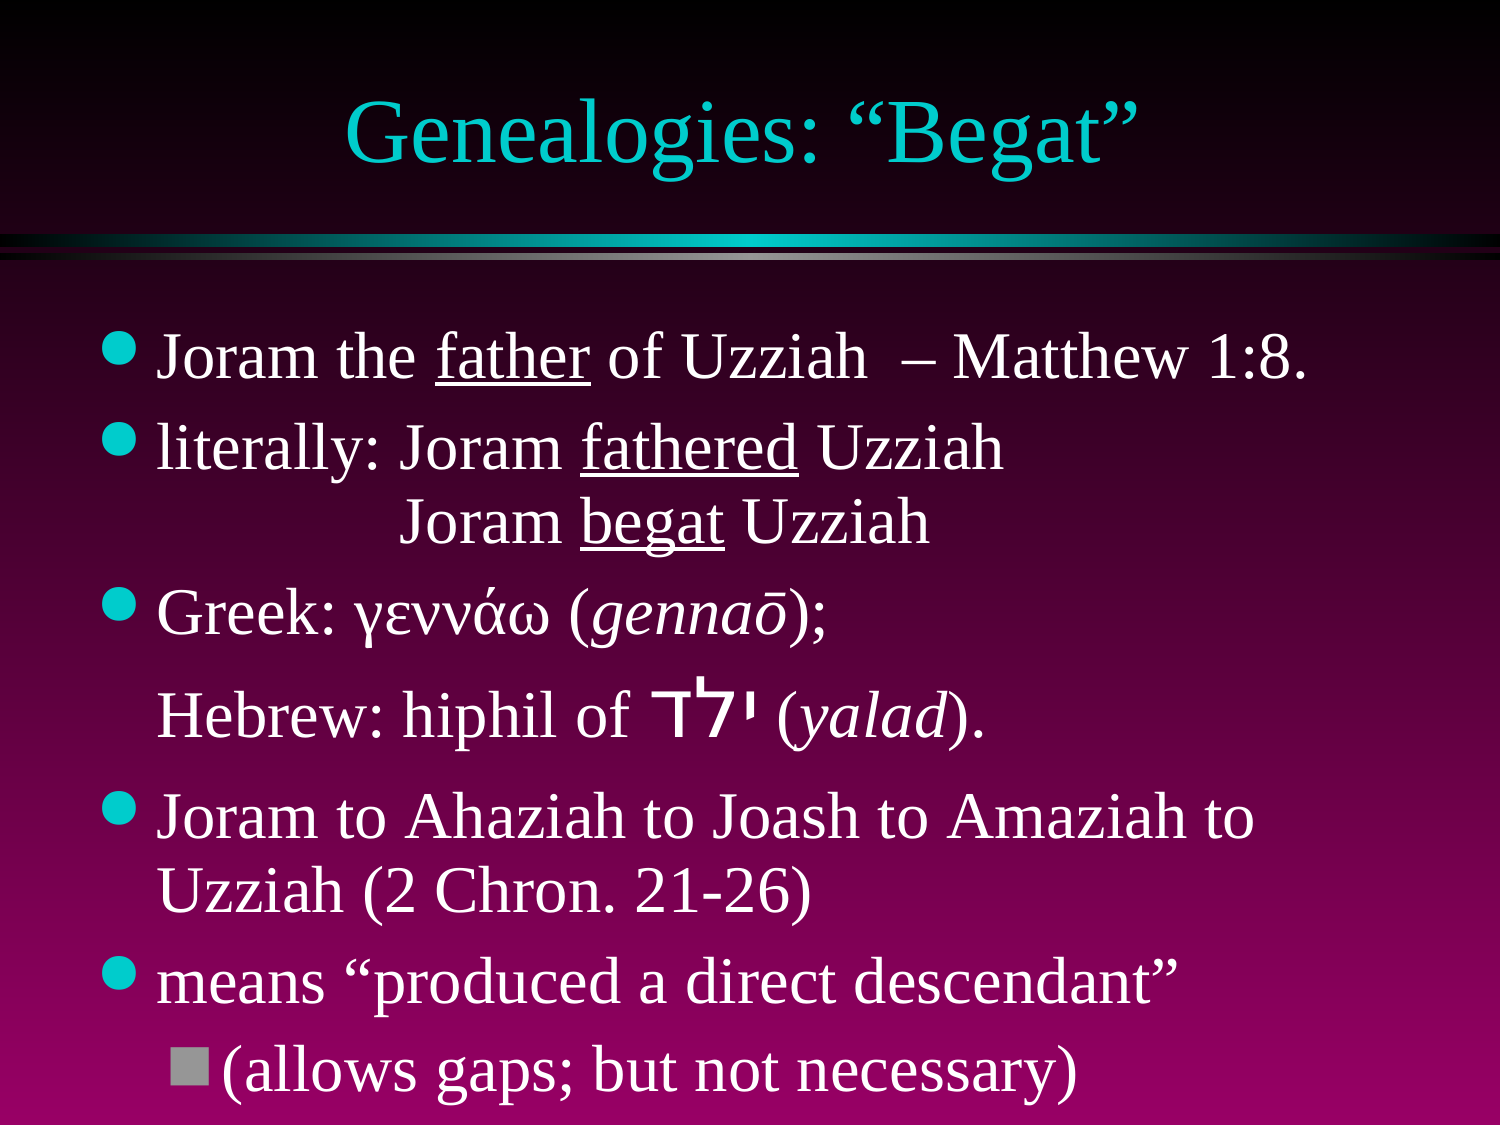

# Genealogies: “Begat”
Joram the father of Uzziah – Matthew 1:8.
literally: 	Joram fathered Uzziah
	 	Joram begat Uzziah
Greek: γεννάω (gennaō);
Hebrew: hiphil of ילד (yalad).
Joram to Ahaziah to Joash to Amaziah to Uzziah (2 Chron. 21-26)
means “produced a direct descendant”
(allows gaps; but not necessary)